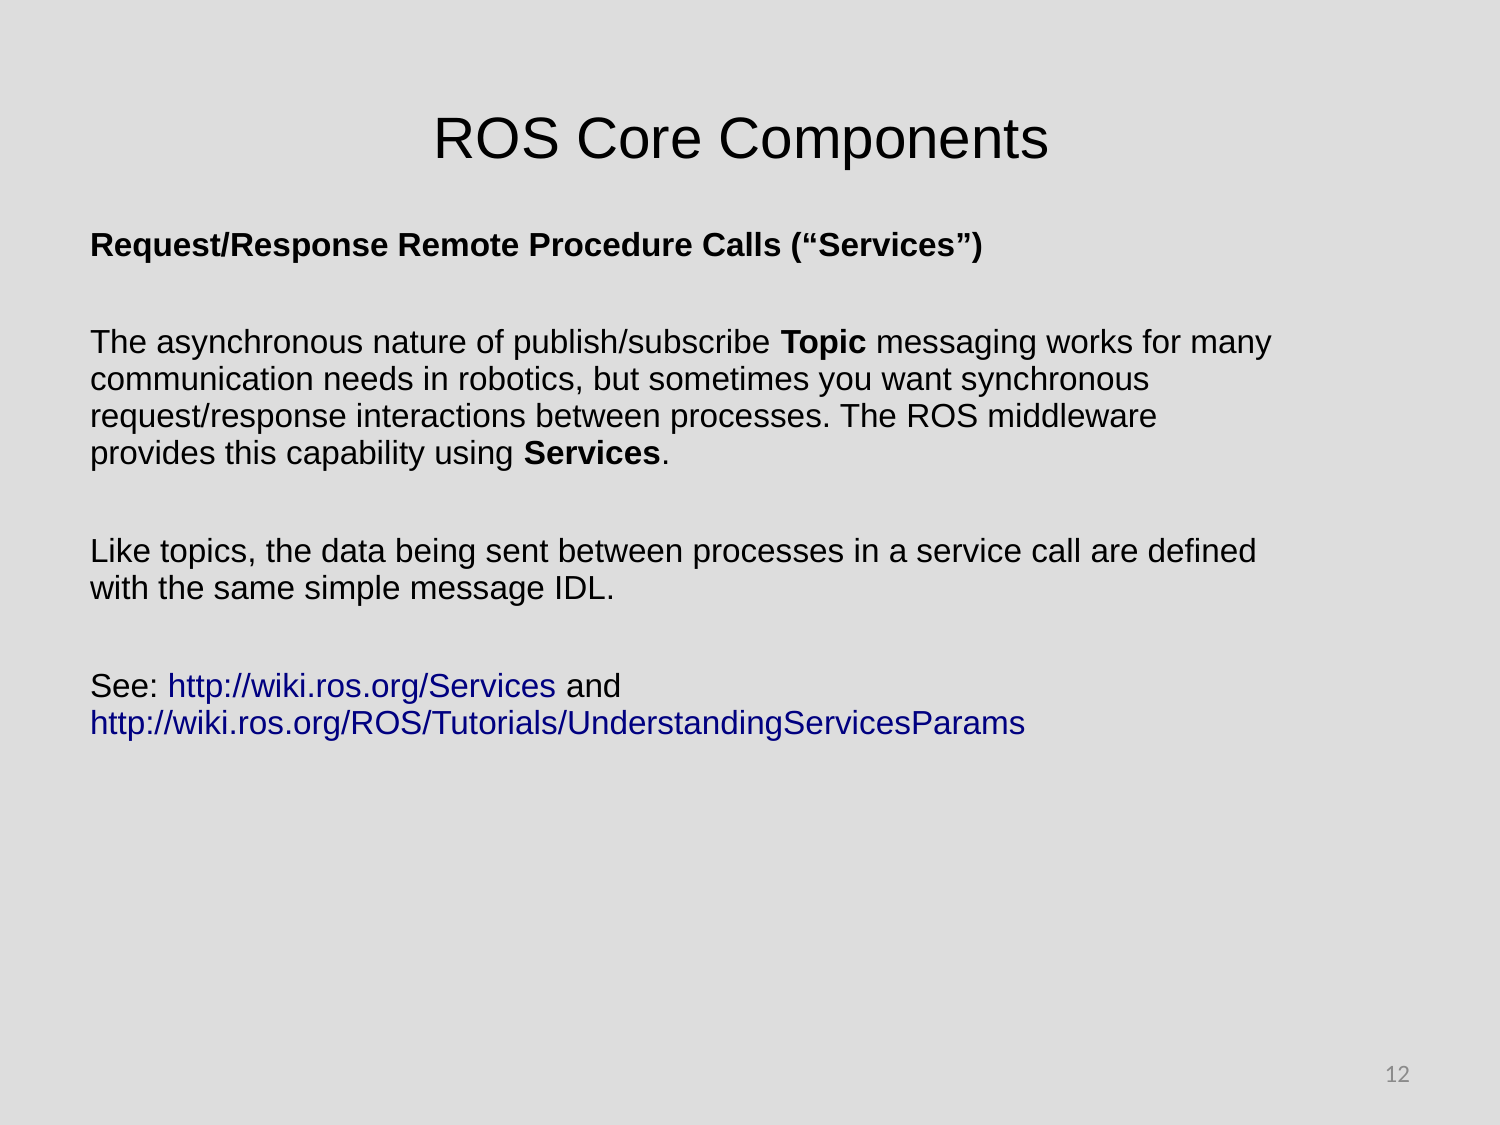

# ROS Core Components
Request/Response Remote Procedure Calls (“Services”)
The asynchronous nature of publish/subscribe Topic messaging works for many communication needs in robotics, but sometimes you want synchronous request/response interactions between processes. The ROS middleware provides this capability using Services.
Like topics, the data being sent between processes in a service call are defined with the same simple message IDL.
See: http://wiki.ros.org/Services and http://wiki.ros.org/ROS/Tutorials/UnderstandingServicesParams
Oct 9, 2017
12